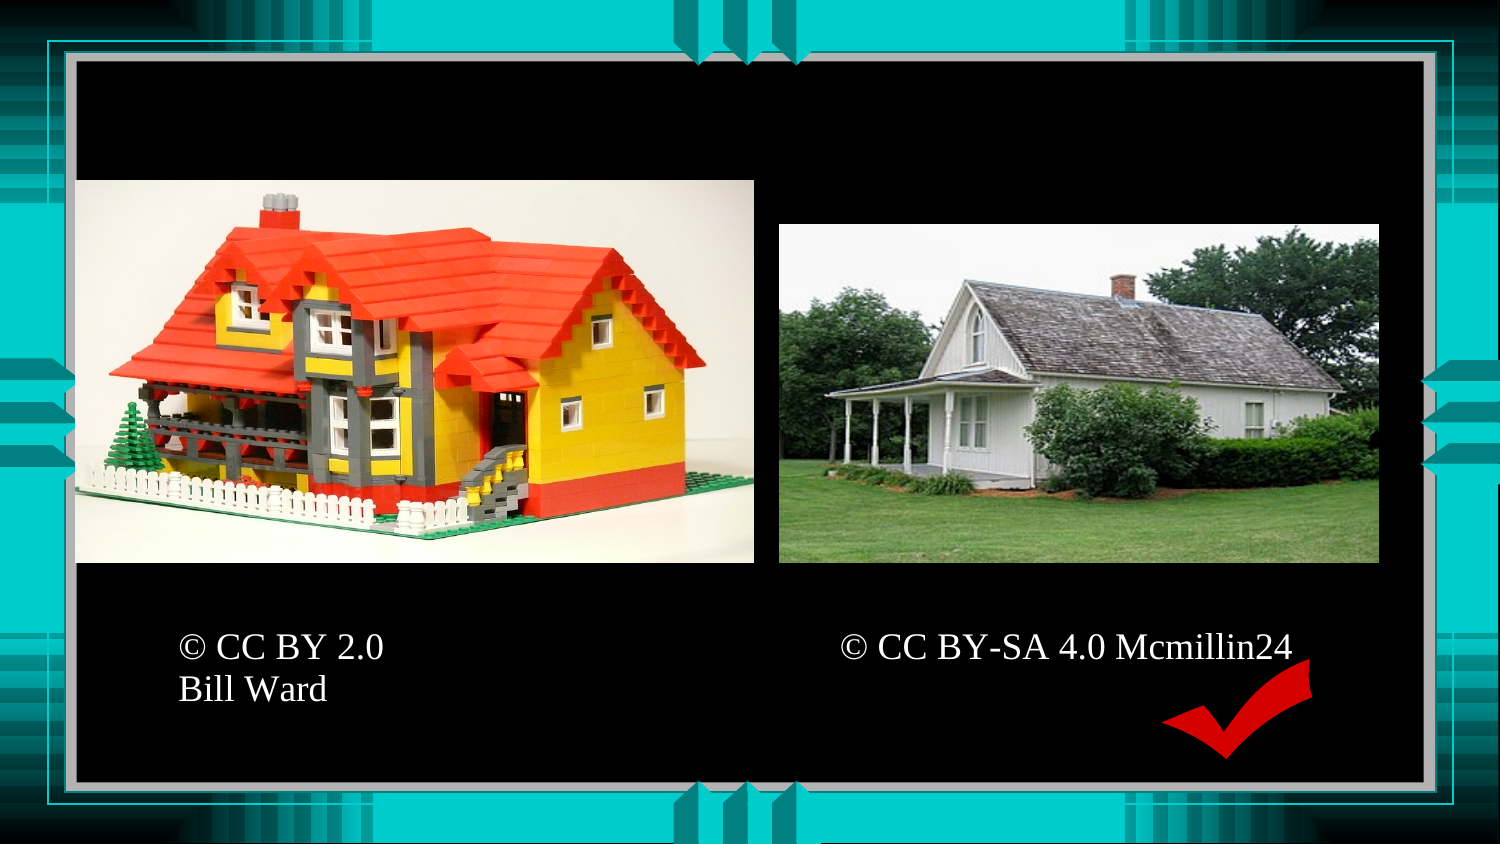

© CC BY-SA 4.0 Mcmillin24
© CC BY 2.0
Bill Ward